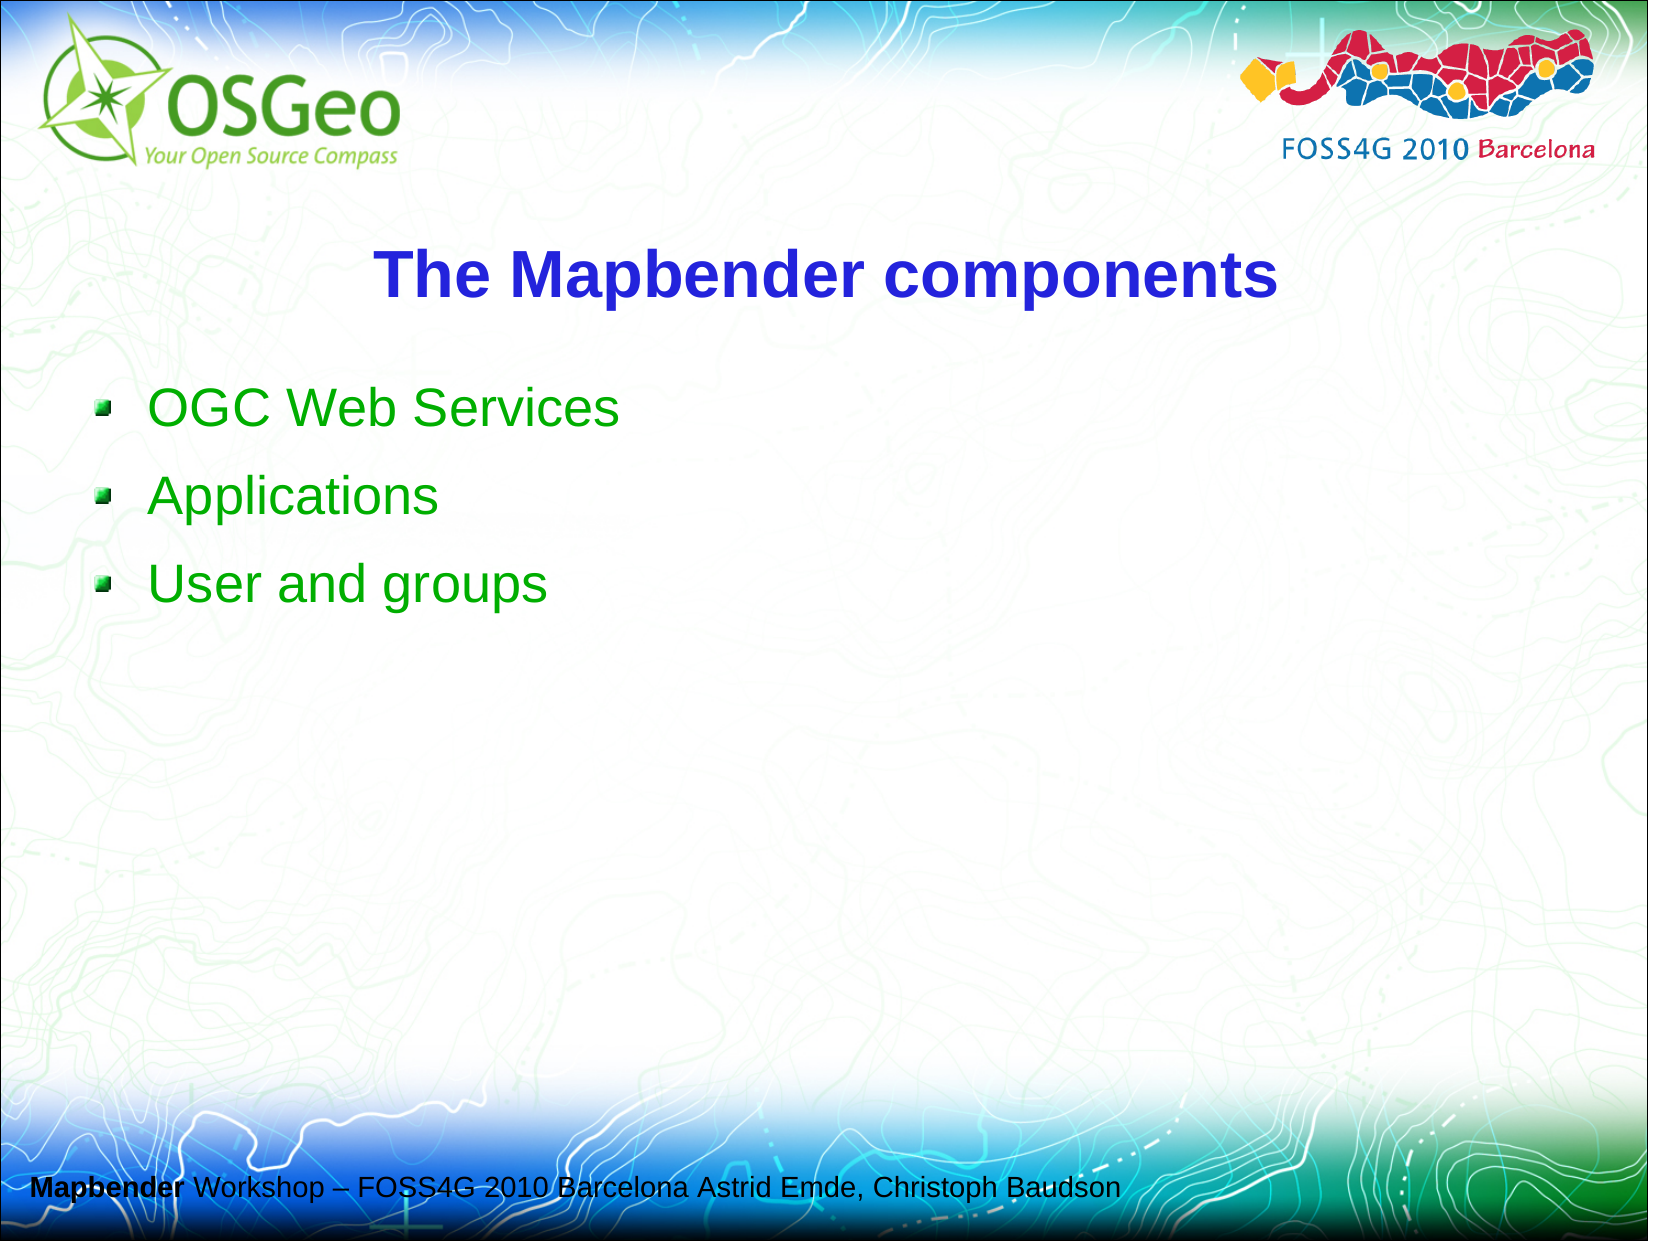

# The Mapbender components
OGC Web Services
Applications
User and groups